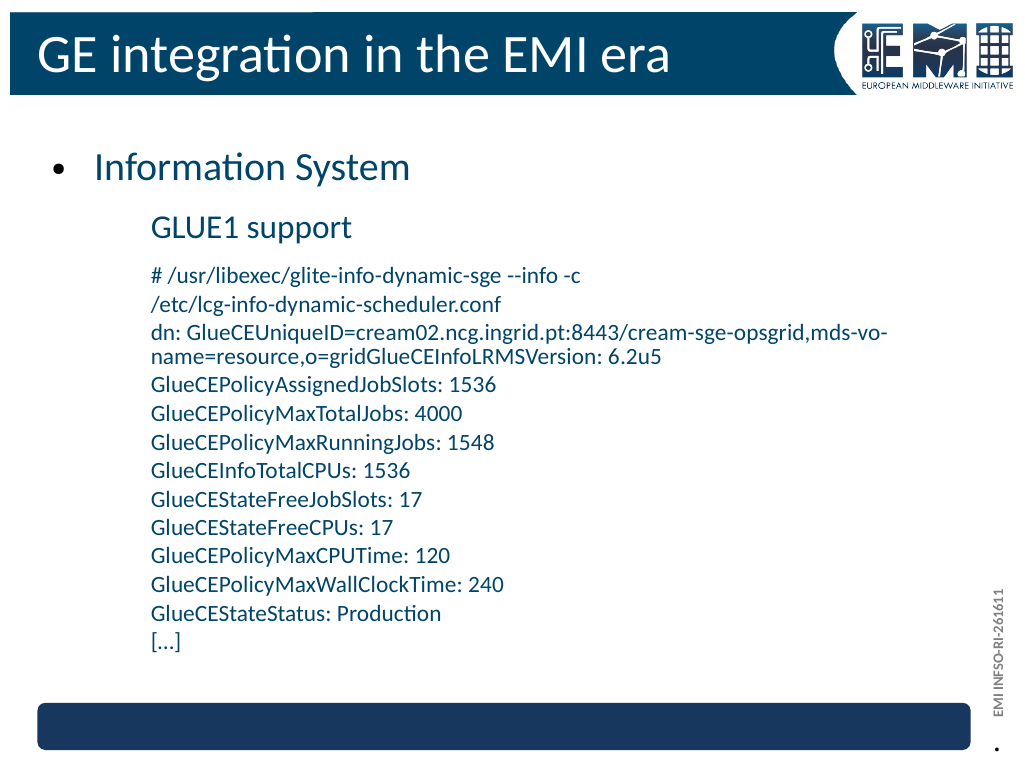

# GE integration in the EMI era
Information System
GLUE1 support
# /usr/libexec/glite-info-dynamic-sge --info -c
/etc/lcg-info-dynamic-scheduler.conf
dn: GlueCEUniqueID=cream02.ncg.ingrid.pt:8443/cream-sge-opsgrid,mds-vo-name=resource,o=gridGlueCEInfoLRMSVersion: 6.2u5
GlueCEPolicyAssignedJobSlots: 1536
GlueCEPolicyMaxTotalJobs: 4000
GlueCEPolicyMaxRunningJobs: 1548
GlueCEInfoTotalCPUs: 1536
GlueCEStateFreeJobSlots: 17
GlueCEStateFreeCPUs: 17
GlueCEPolicyMaxCPUTime: 120
GlueCEPolicyMaxWallClockTime: 240
GlueCEStateStatus: Production
[…]